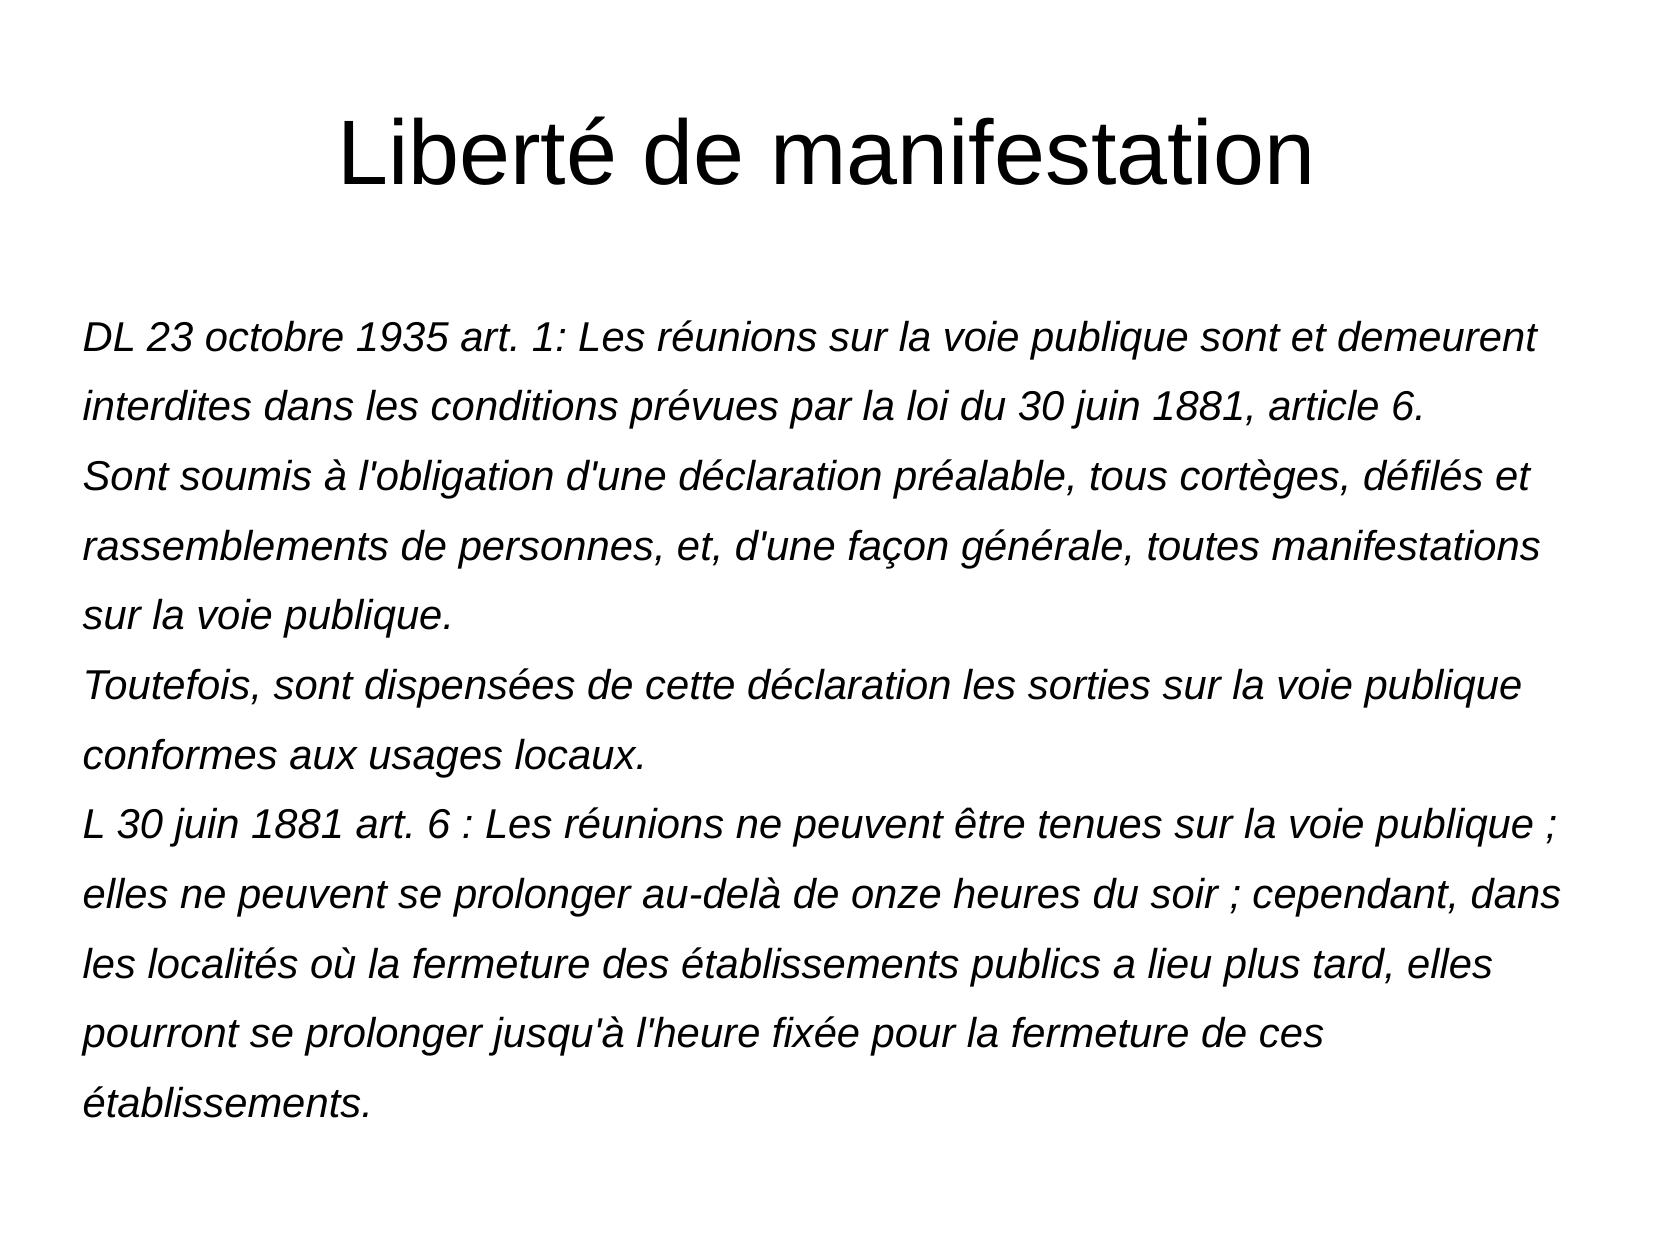

# Liberté de manifestation
DL 23 octobre 1935 art. 1: Les réunions sur la voie publique sont et demeurent interdites dans les conditions prévues par la loi du 30 juin 1881, article 6.
Sont soumis à l'obligation d'une déclaration préalable, tous cortèges, défilés et rassemblements de personnes, et, d'une façon générale, toutes manifestations sur la voie publique.
Toutefois, sont dispensées de cette déclaration les sorties sur la voie publique conformes aux usages locaux.
L 30 juin 1881 art. 6 : Les réunions ne peuvent être tenues sur la voie publique ; elles ne peuvent se prolonger au-delà de onze heures du soir ; cependant, dans les localités où la fermeture des établissements publics a lieu plus tard, elles pourront se prolonger jusqu'à l'heure fixée pour la fermeture de ces établissements.